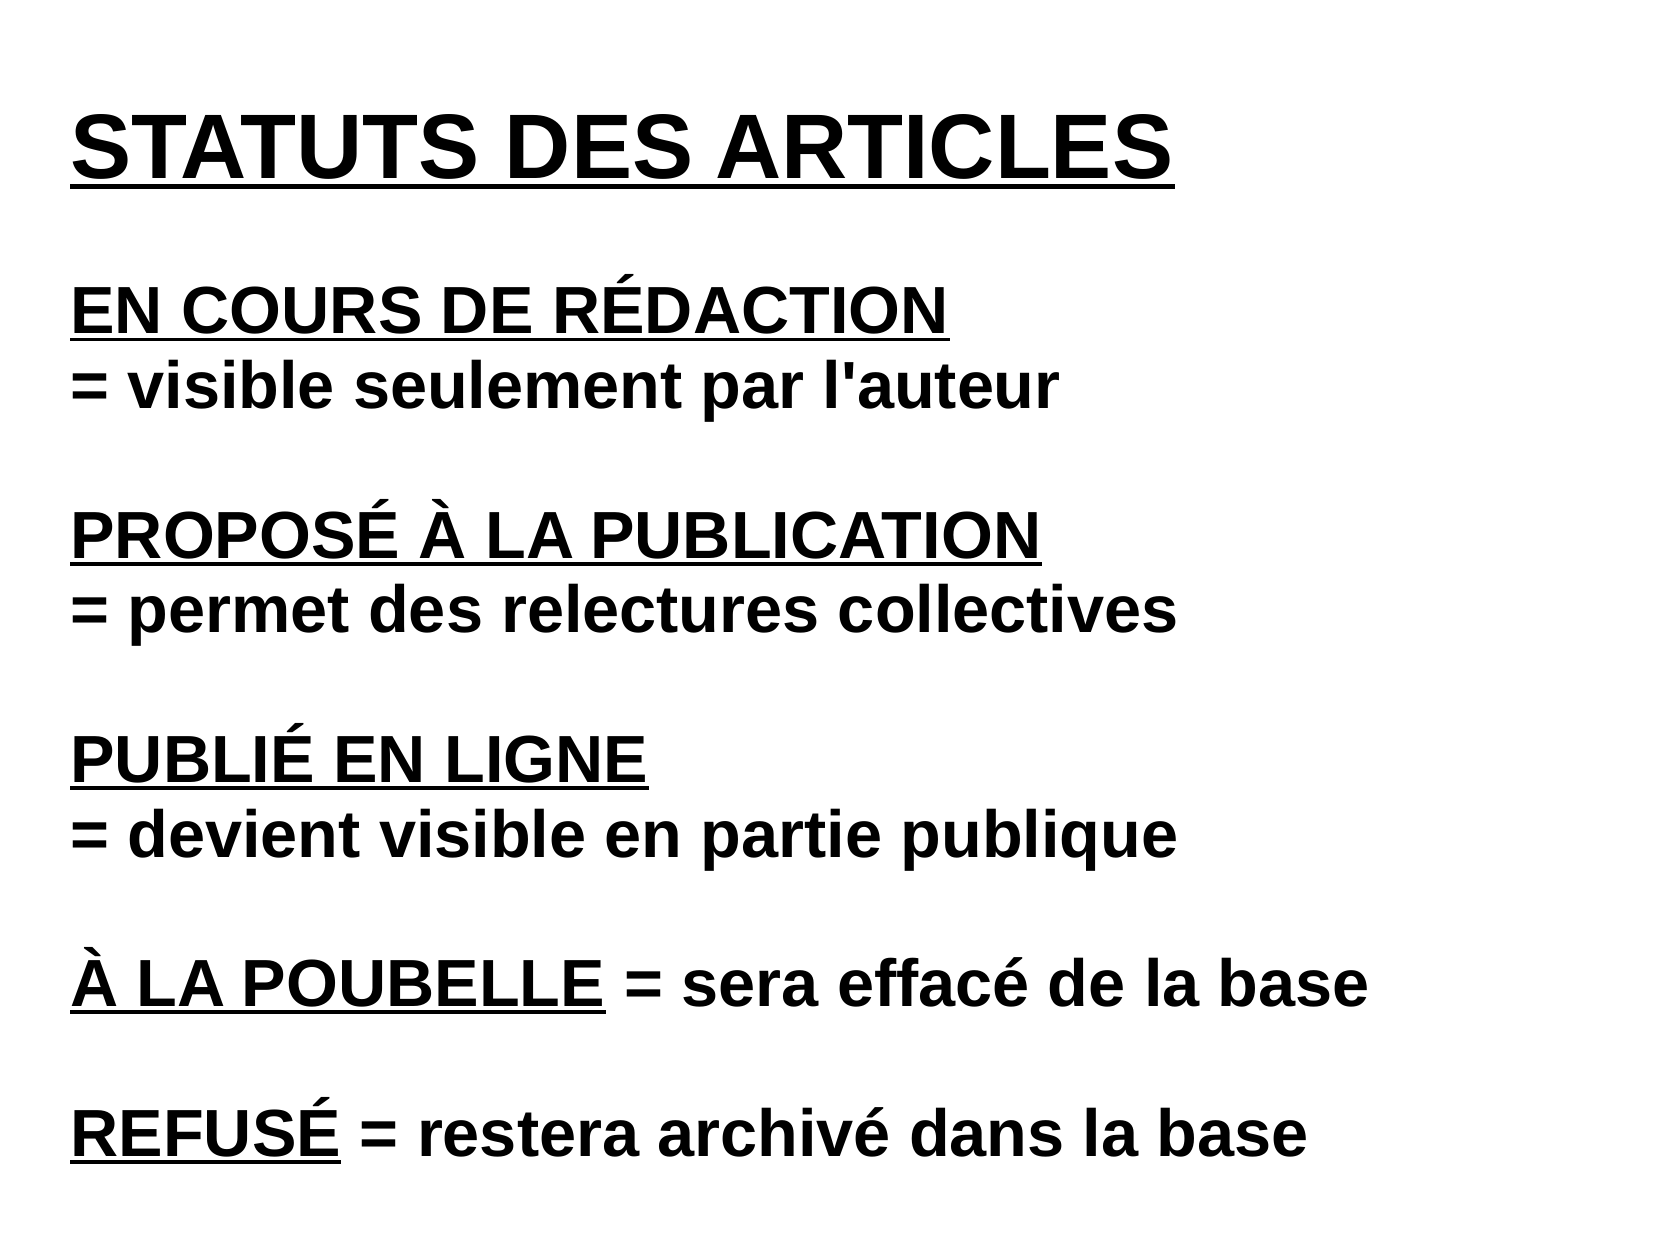

STATUTS DES ARTICLES
EN COURS DE RÉDACTION
= visible seulement par l'auteur
PROPOSÉ À LA PUBLICATION
= permet des relectures collectives
PUBLIÉ EN LIGNE
= devient visible en partie publique
À LA POUBELLE = sera effacé de la base
REFUSÉ = restera archivé dans la base